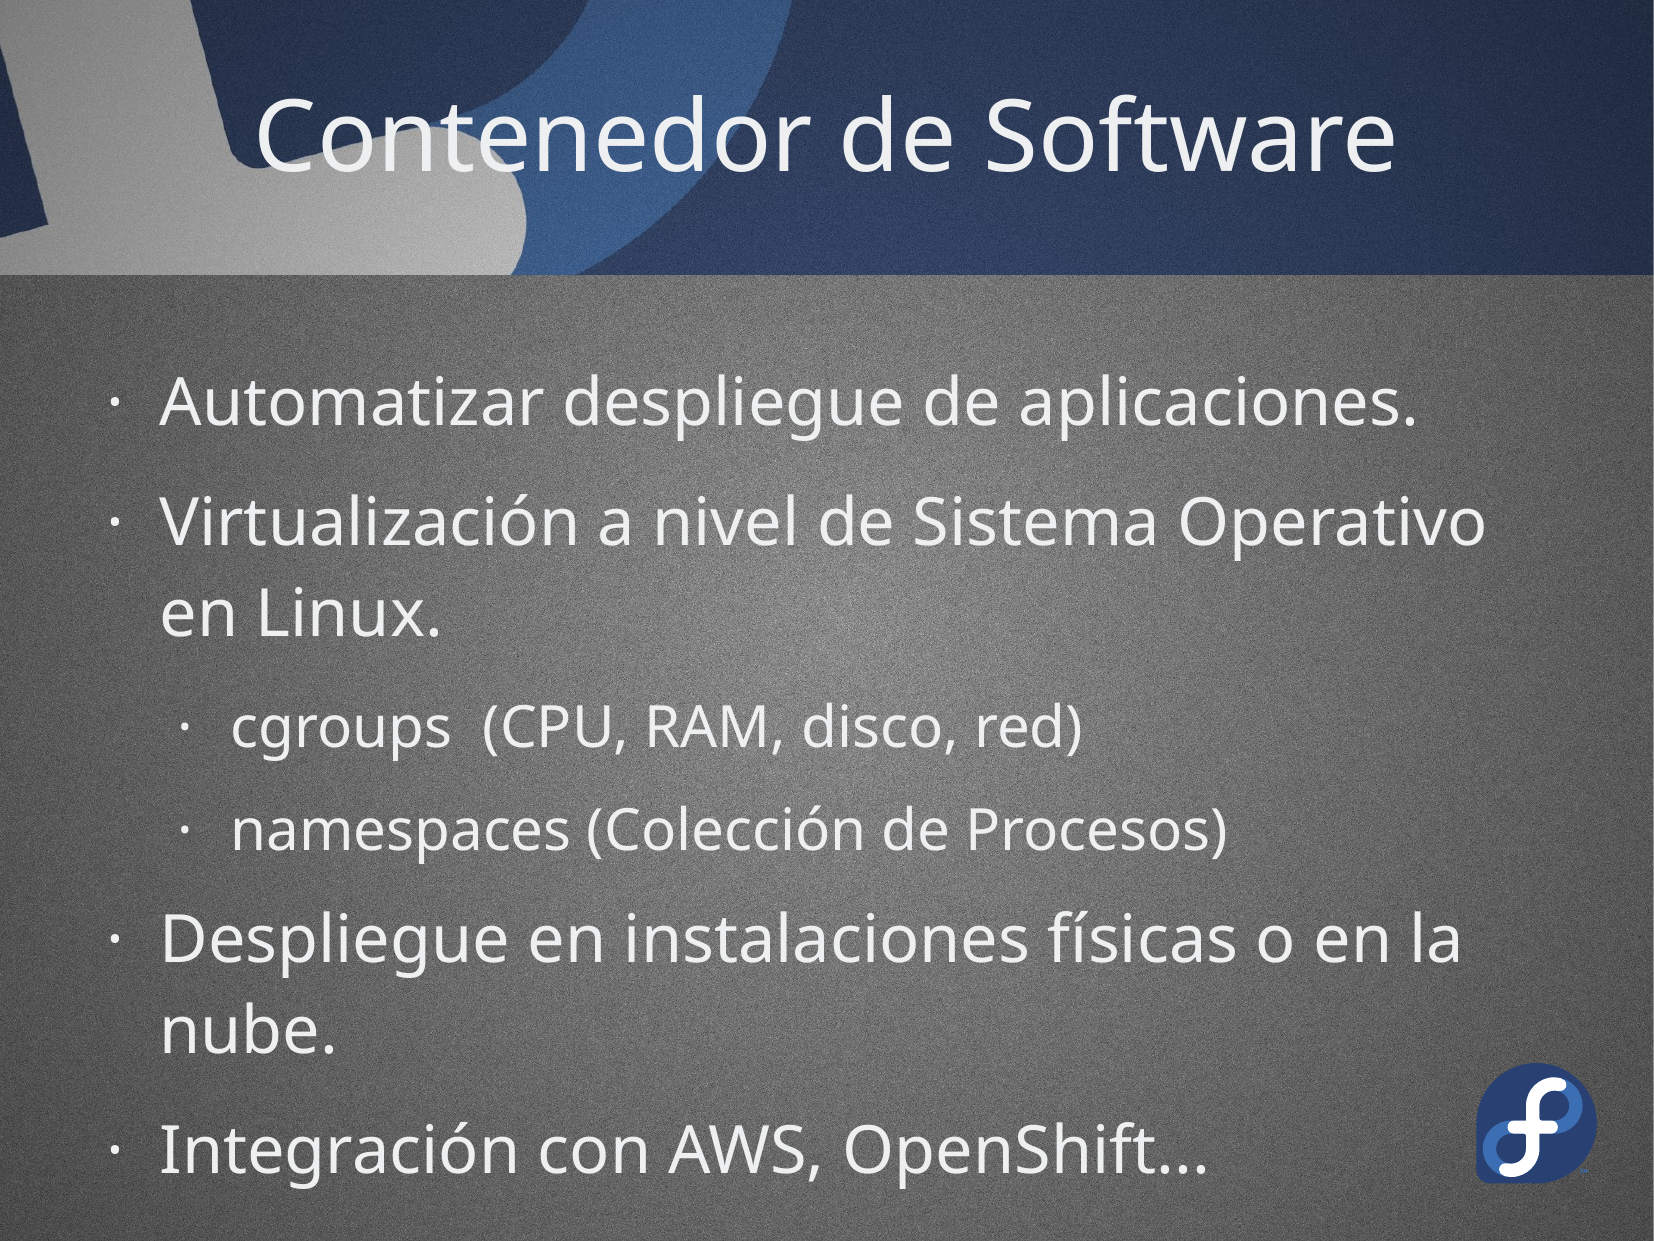

# Contenedor de Software
Automatizar despliegue de aplicaciones.
Virtualización a nivel de Sistema Operativo en Linux.
cgroups (CPU, RAM, disco, red)
namespaces (Colección de Procesos)
Despliegue en instalaciones físicas o en la nube.
Integración con AWS, OpenShift...